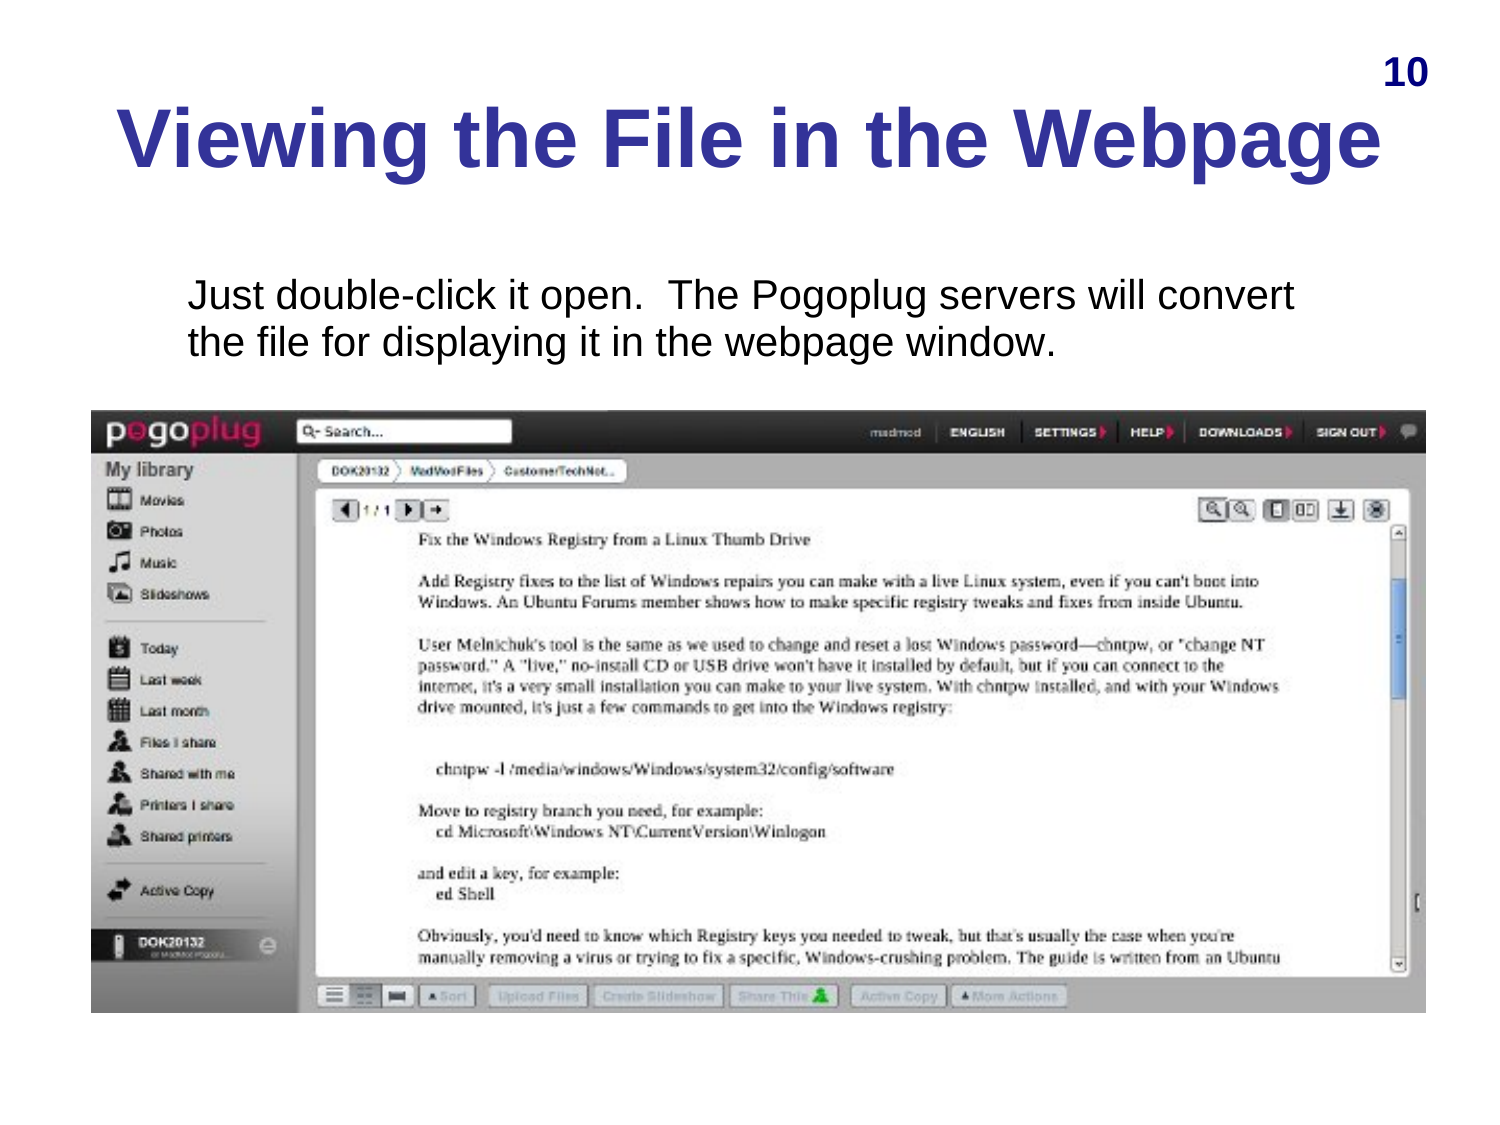

10
# Viewing the File in the Webpage
Just double-click it open. The Pogoplug servers will convert the file for displaying it in the webpage window.